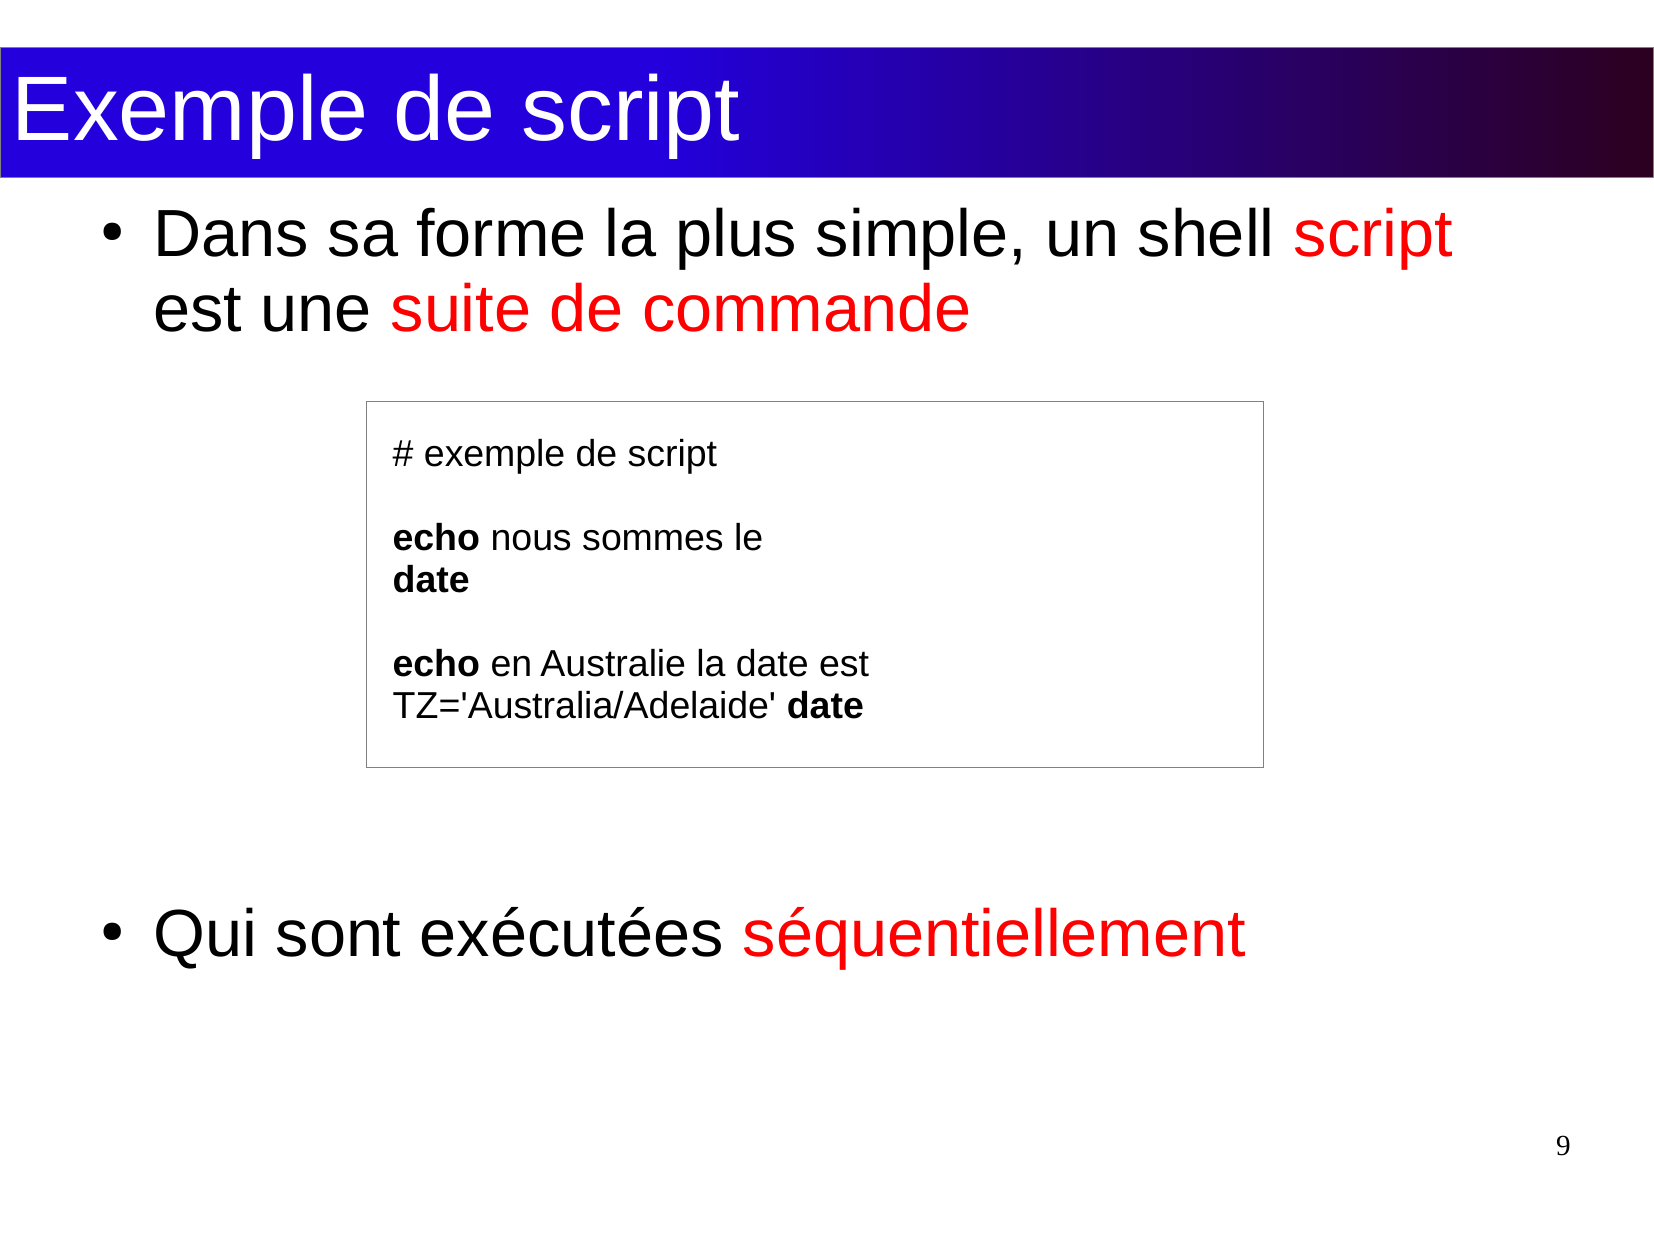

# Exemple de script
Dans sa forme la plus simple, un shell script est une suite de commande
Qui sont exécutées séquentiellement
# exemple de script
echo nous sommes le
date
echo en Australie la date est
TZ='Australia/Adelaide' date
9